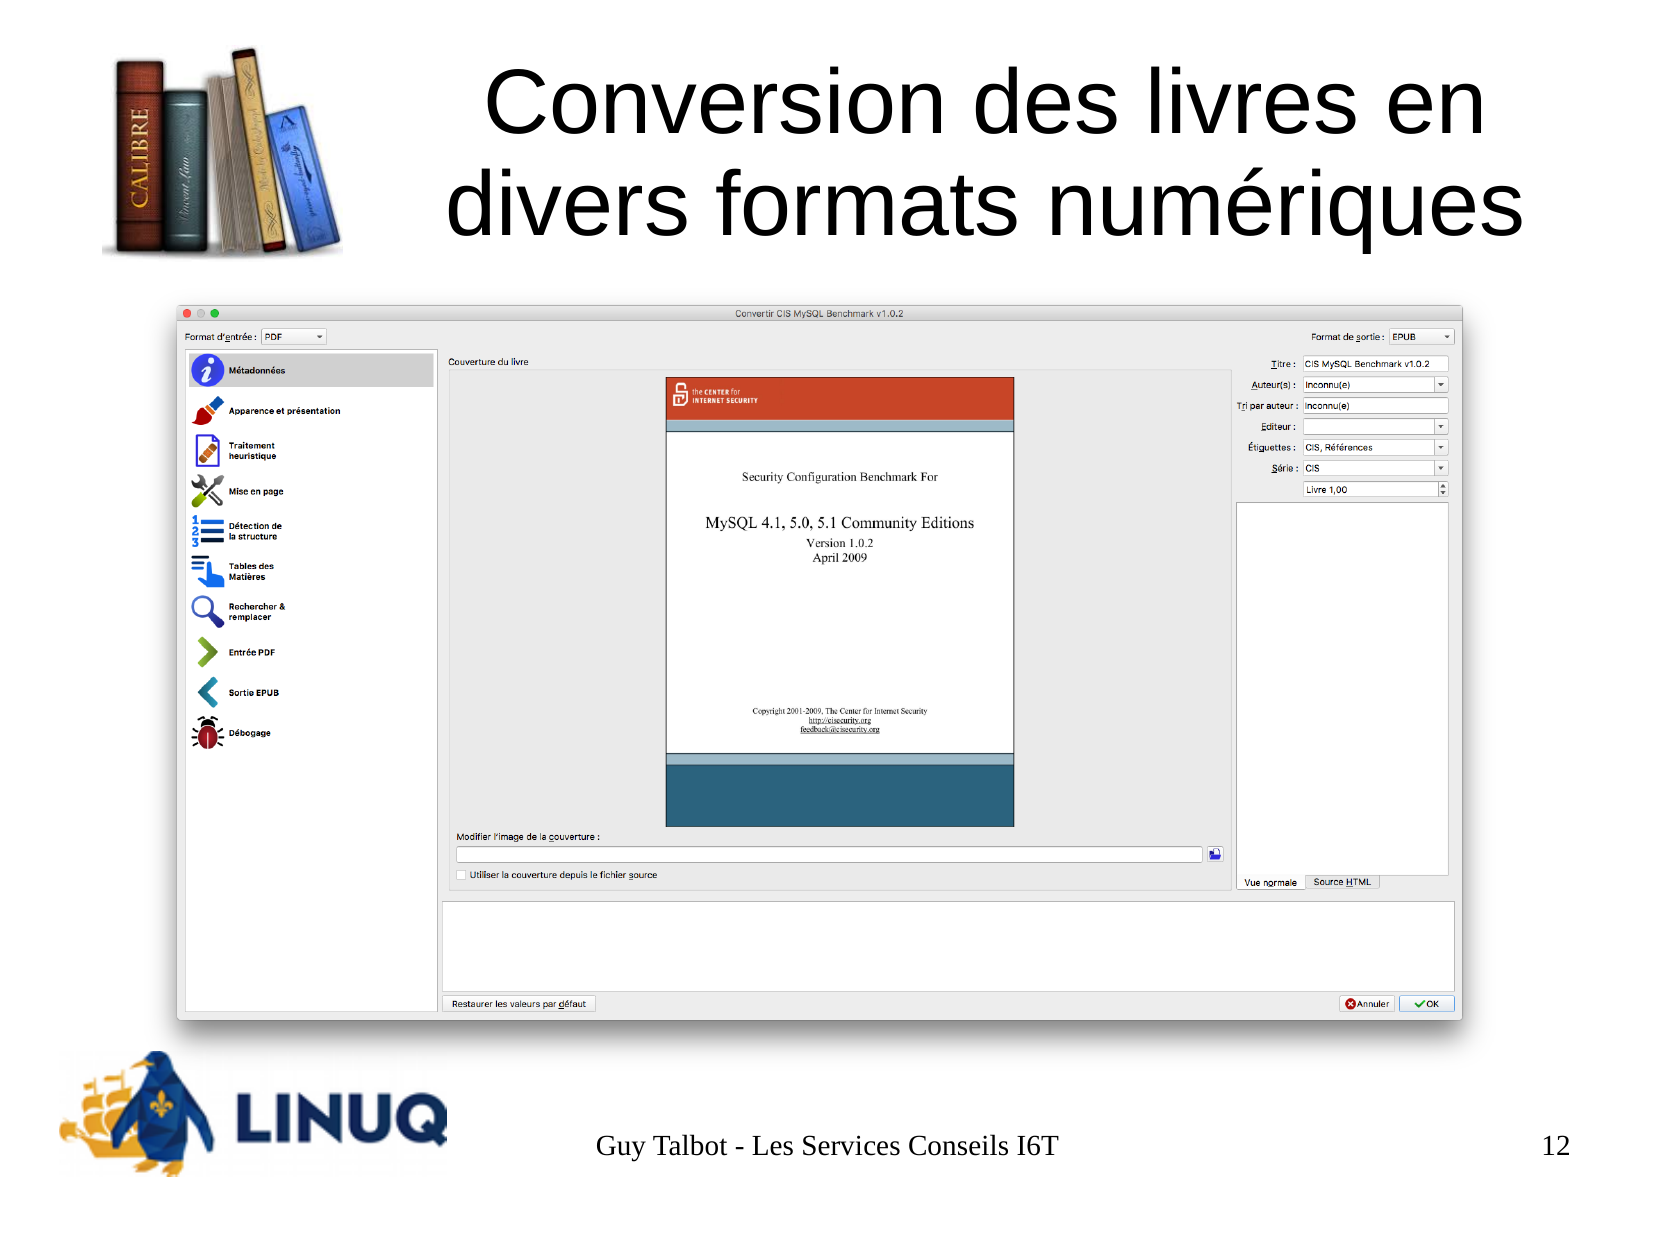

# Conversion des livres en divers formats numériques
Guy Talbot - Les Services Conseils I6T
12